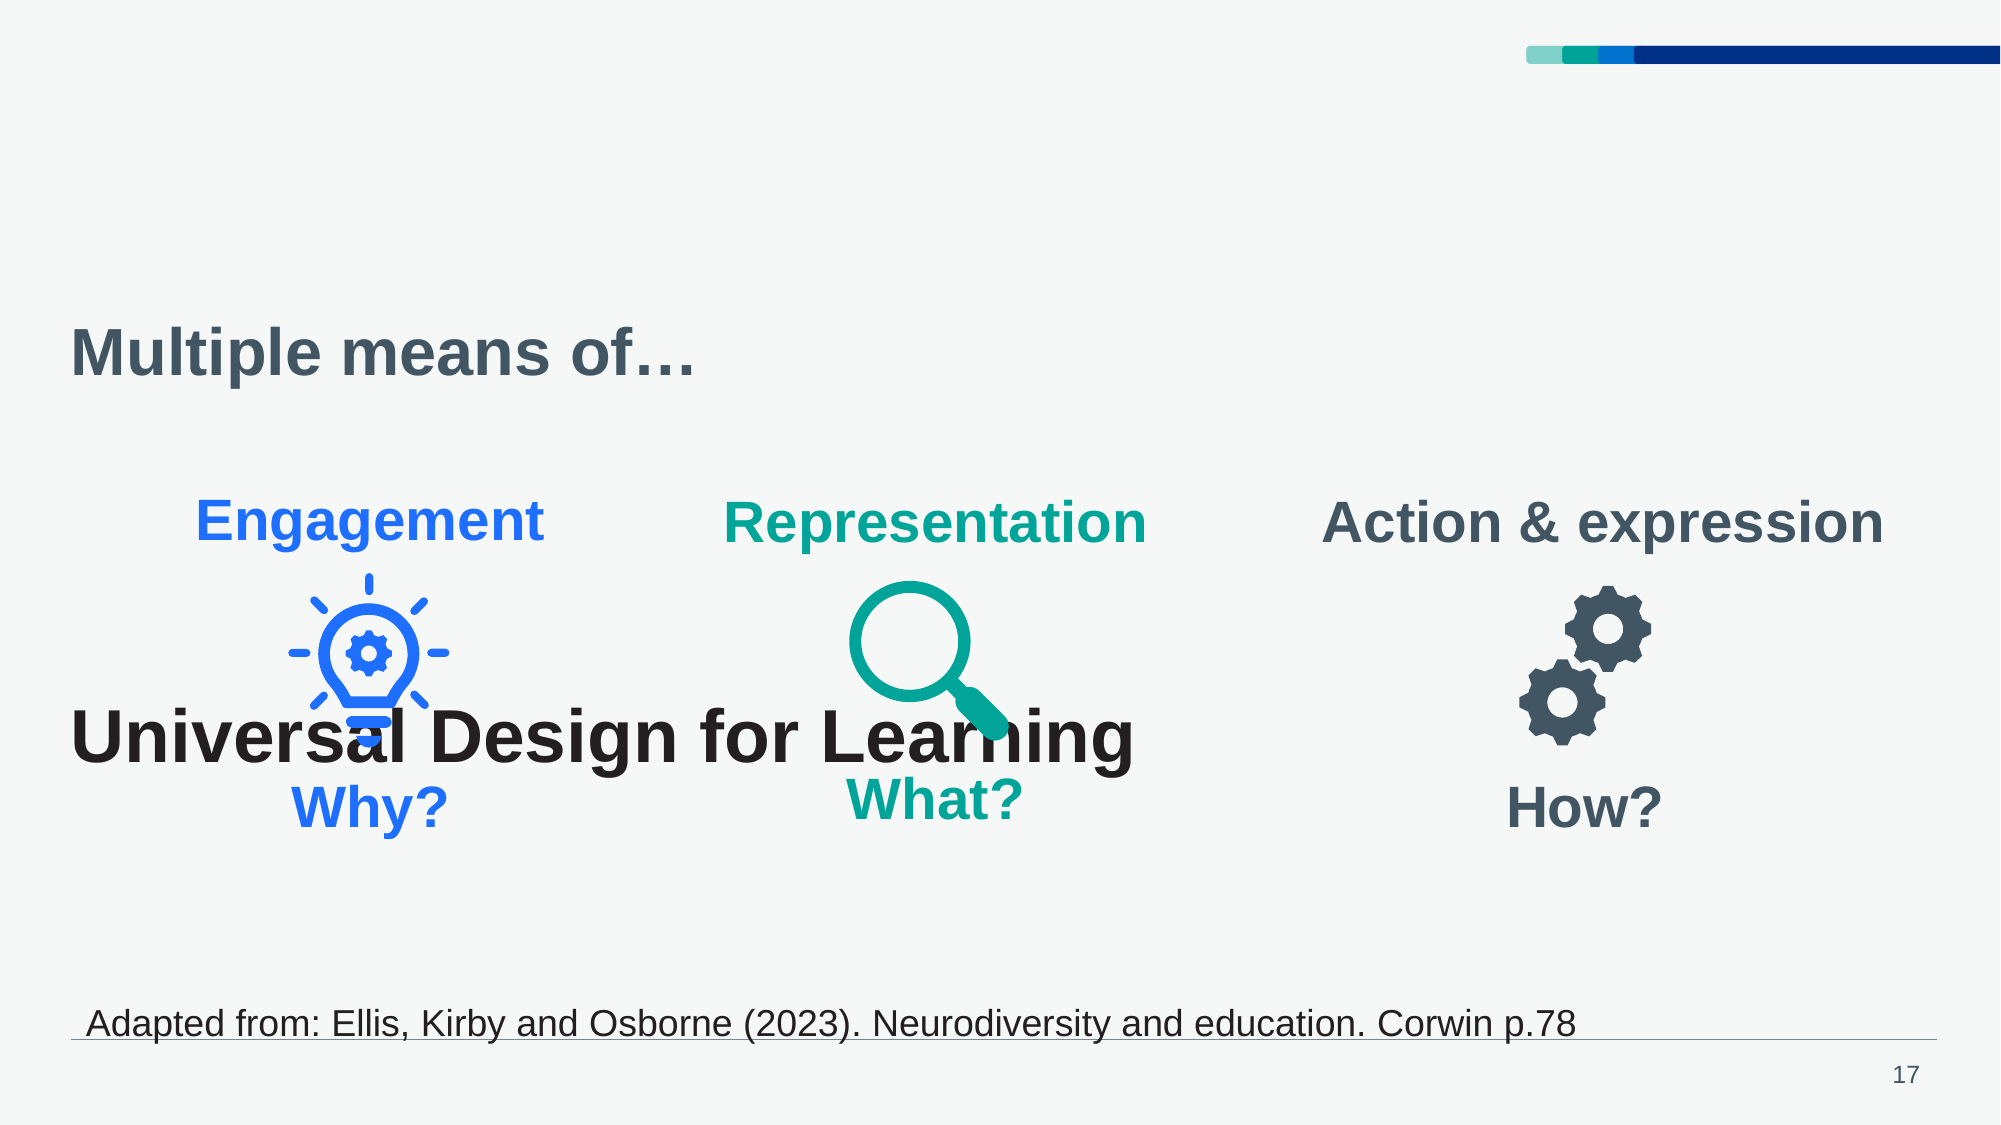

# Multiple means of…
Universal Design for Learning
Engagement
Why?
Representation
What?
Action & expression
How?
Adapted from: Ellis, Kirby and Osborne (2023). Neurodiversity and education. Corwin p.78